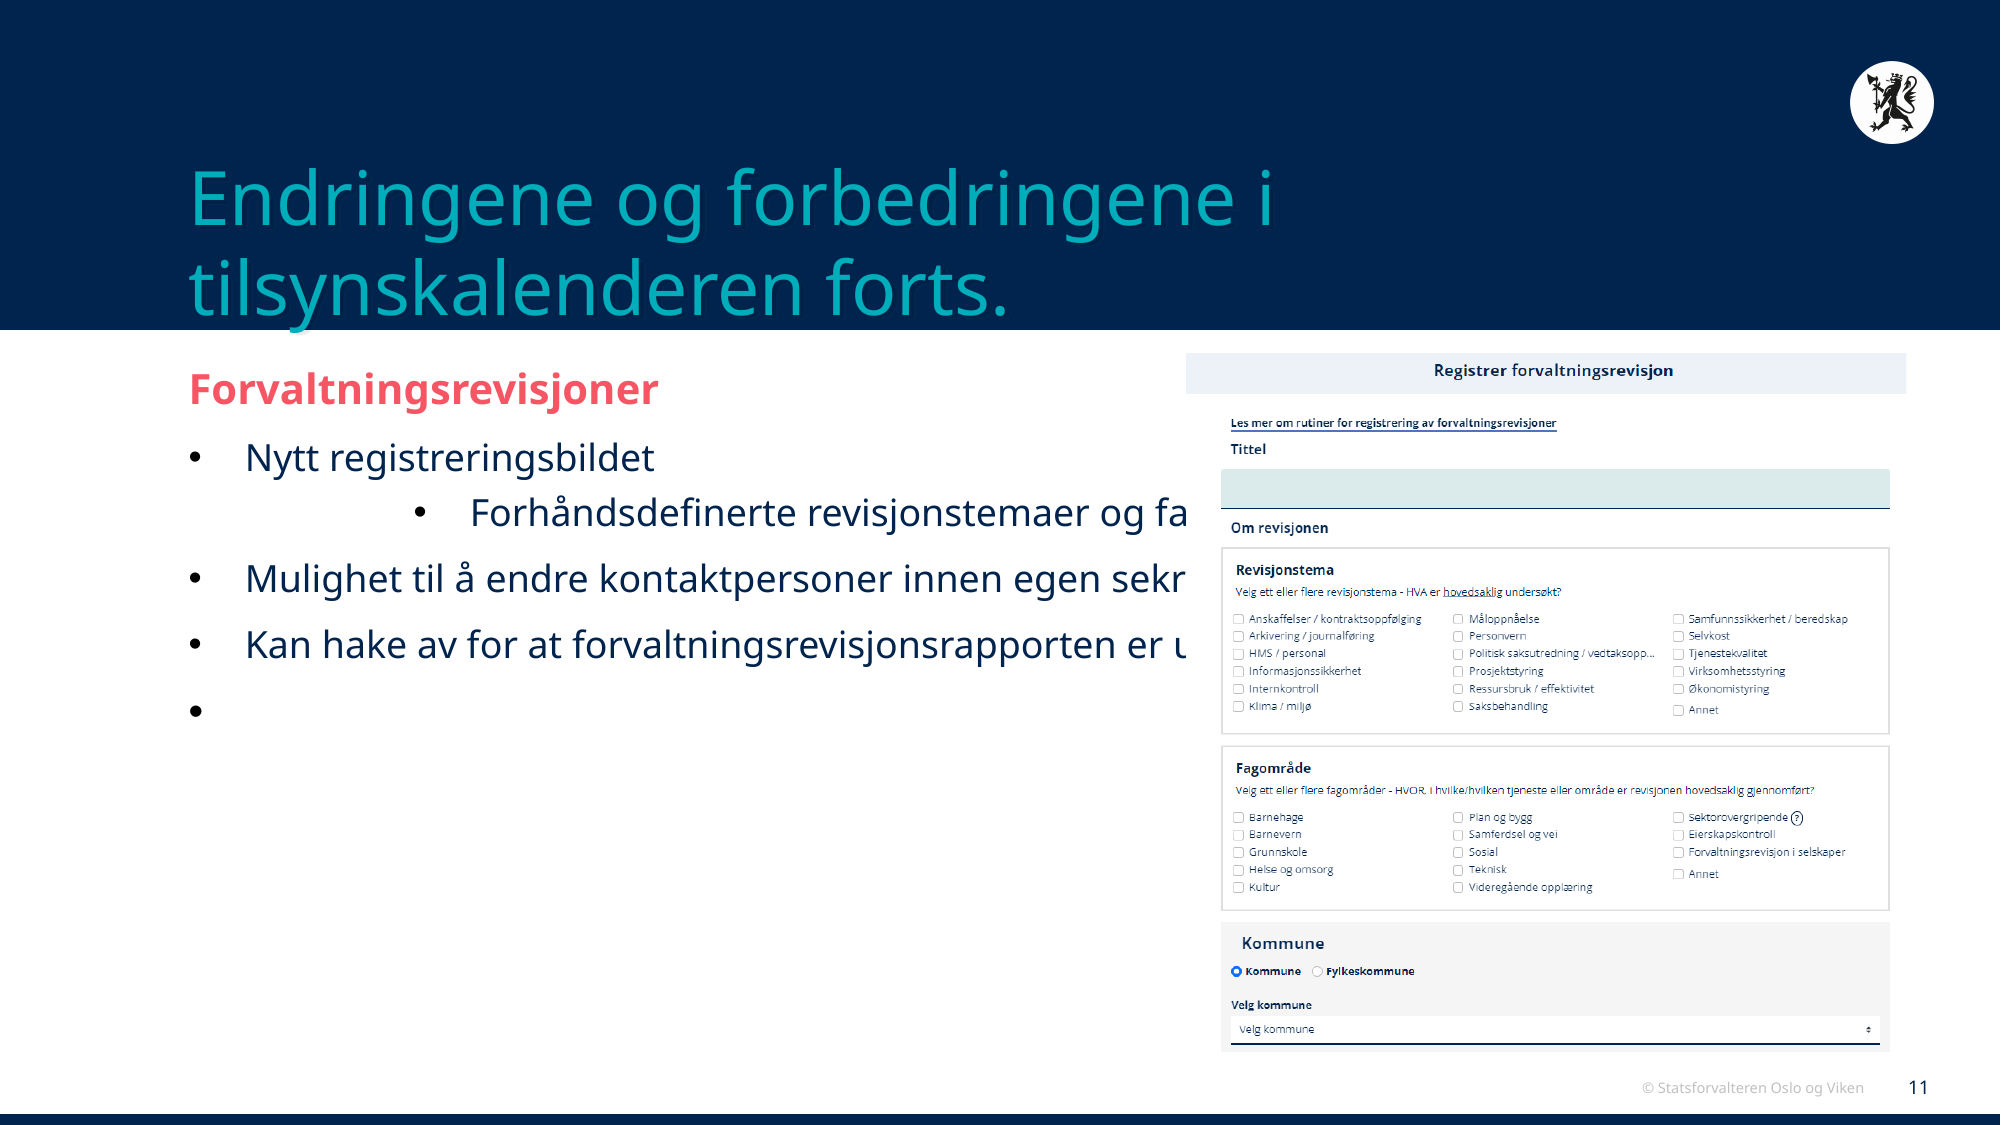

# Endringene og forbedringene i tilsynskalenderen forts.
Forvaltningsrevisjoner
Nytt registreringsbildet
Forhåndsdefinerte revisjonstemaer og fagområder
Mulighet til å endre kontaktpersoner innen egen sekretariat
Kan hake av for at forvaltningsrevisjonsrapporten er unntatt offentlighet